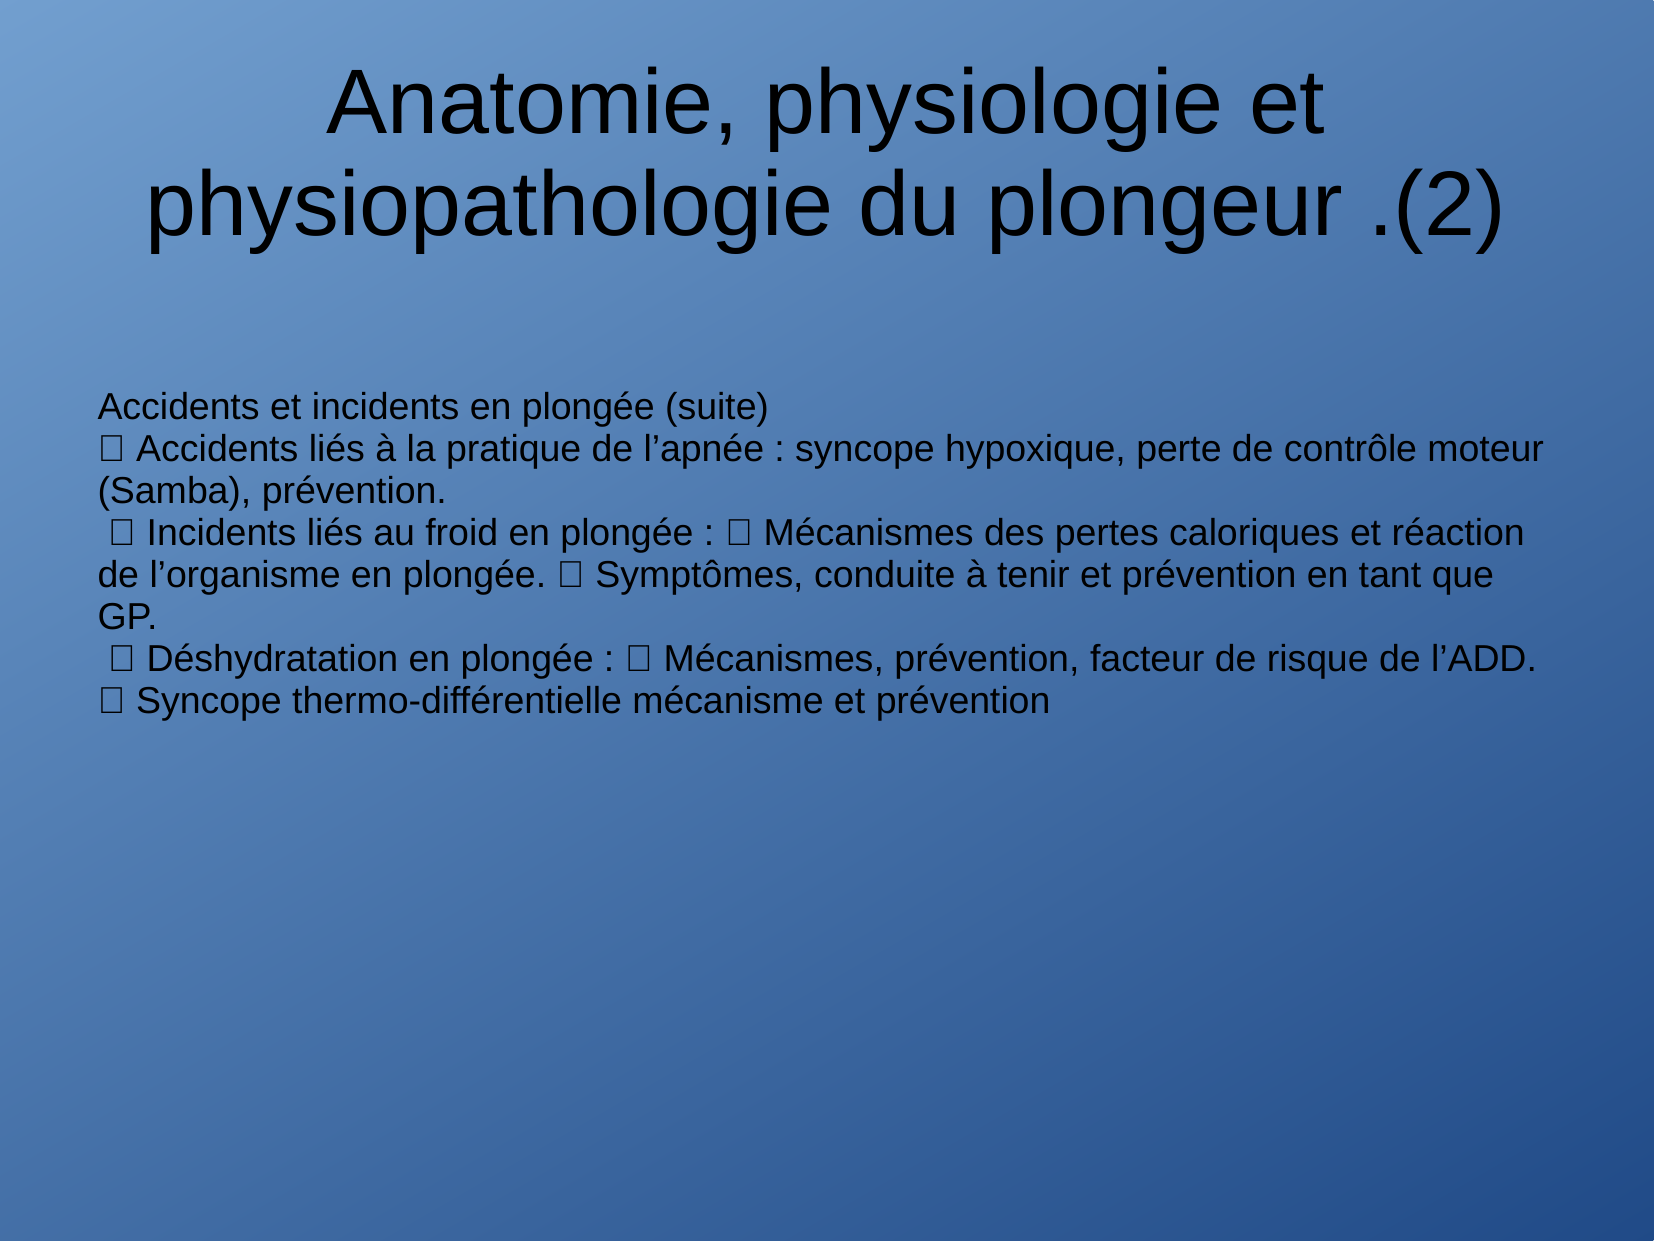

# Anatomie, physiologie et physiopathologie du plongeur .(2)
Accidents et incidents en plongée (suite)
 Accidents liés à la pratique de l’apnée : syncope hypoxique, perte de contrôle moteur (Samba), prévention.
  Incidents liés au froid en plongée :  Mécanismes des pertes caloriques et réaction de l’organisme en plongée.  Symptômes, conduite à tenir et prévention en tant que GP.
  Déshydratation en plongée :  Mécanismes, prévention, facteur de risque de l’ADD.  Syncope thermo-différentielle mécanisme et prévention